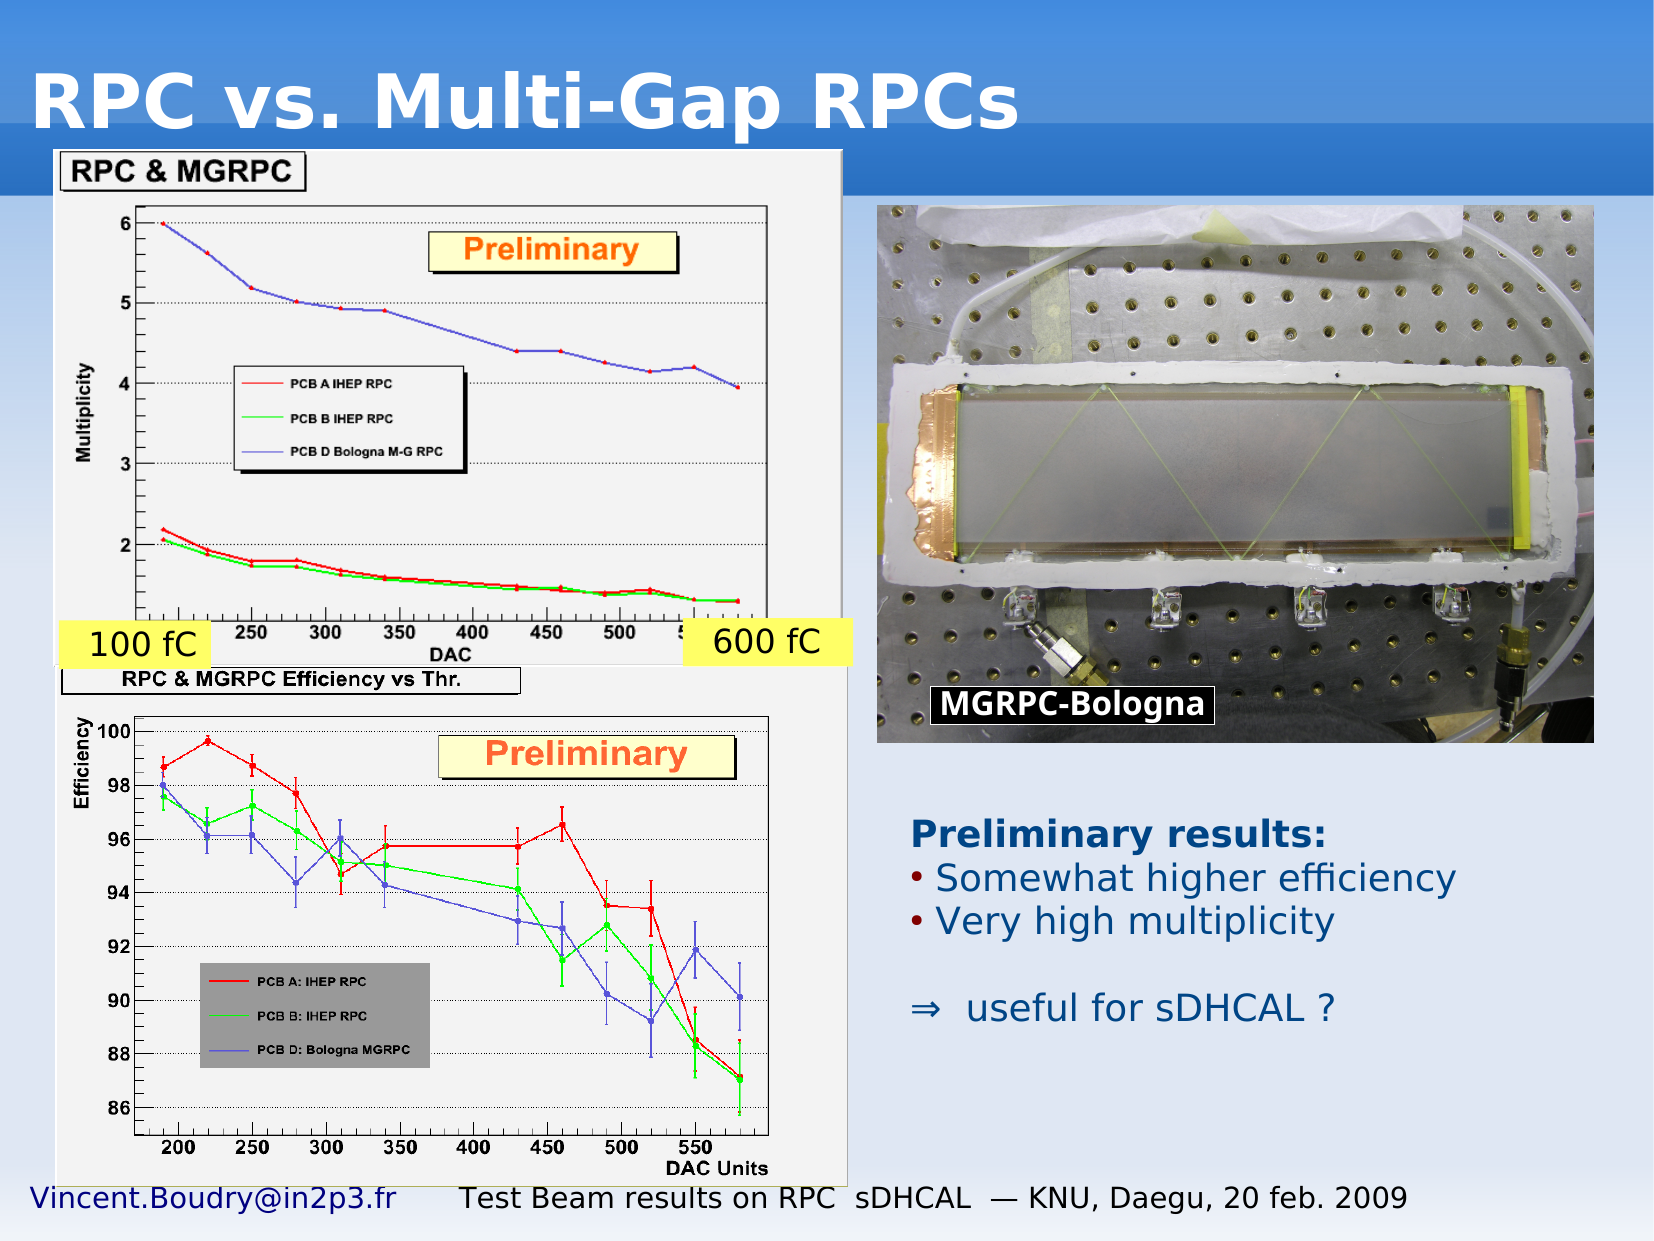

# RPC vs. Multi-Gap RPCs
MGRPC-Bologna
600 fC
100 fC
Preliminary results:
 Somewhat higher efficiency
 Very high multiplicity
⇒ useful for sDHCAL ?
Vincent.Boudry@in2p3.fr
Test Beam results on RPC sDHCAL — KNU, Daegu, 20 feb. 2009